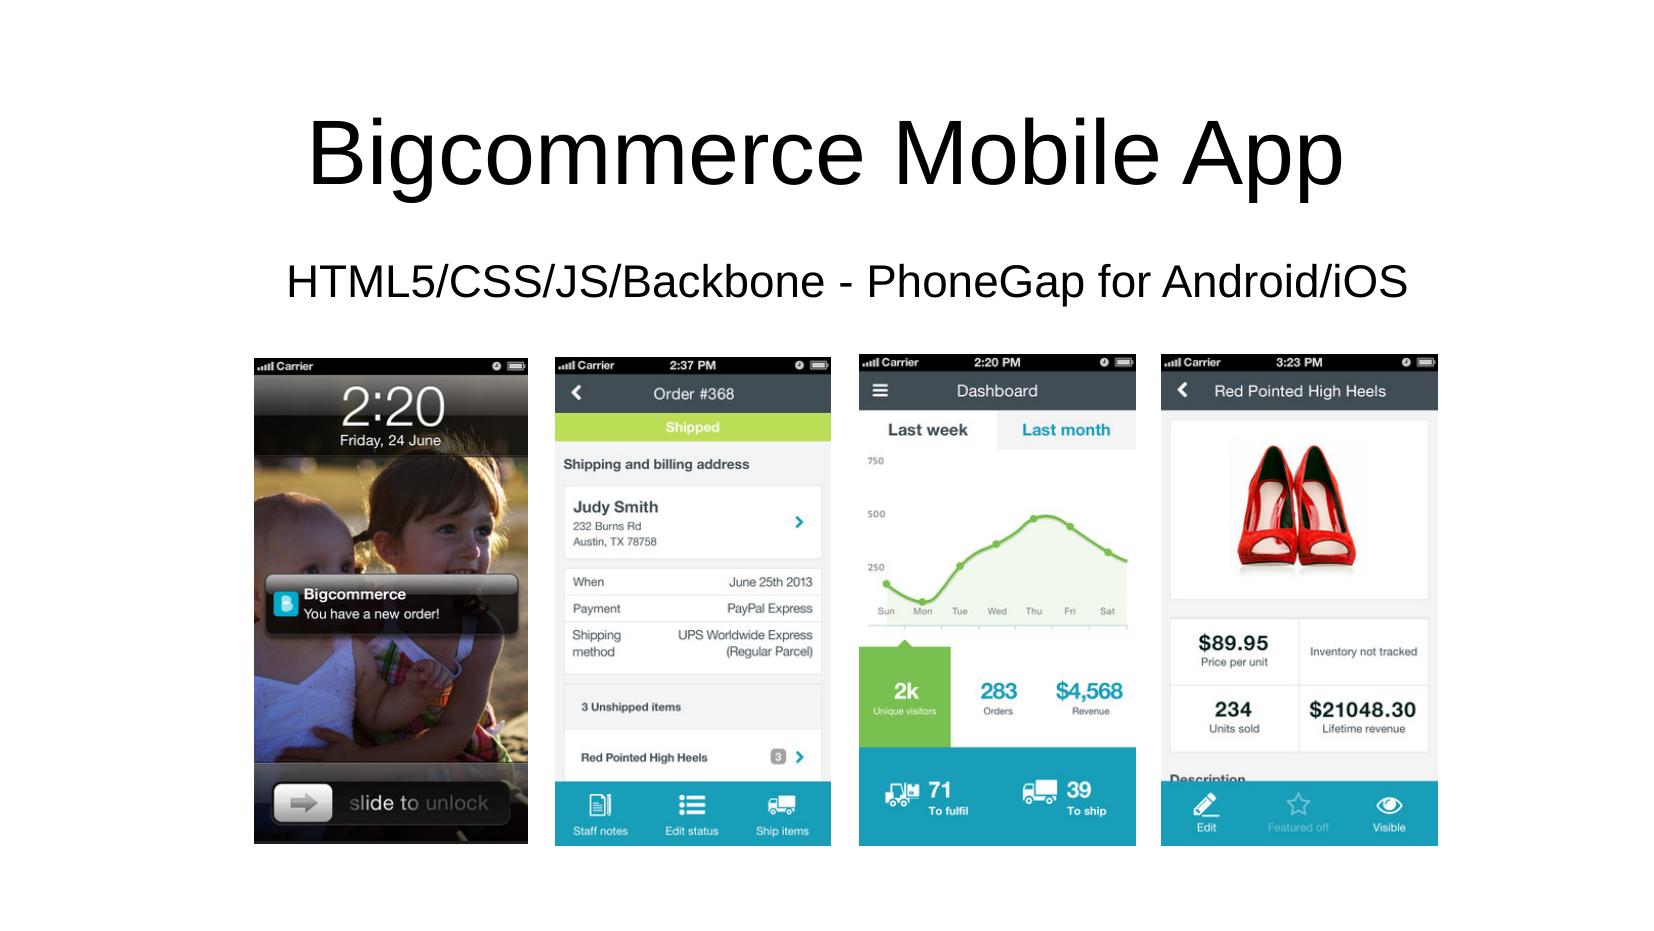

# Bigcommerce Mobile App
HTML5/CSS/JS/Backbone - PhoneGap for Android/iOS